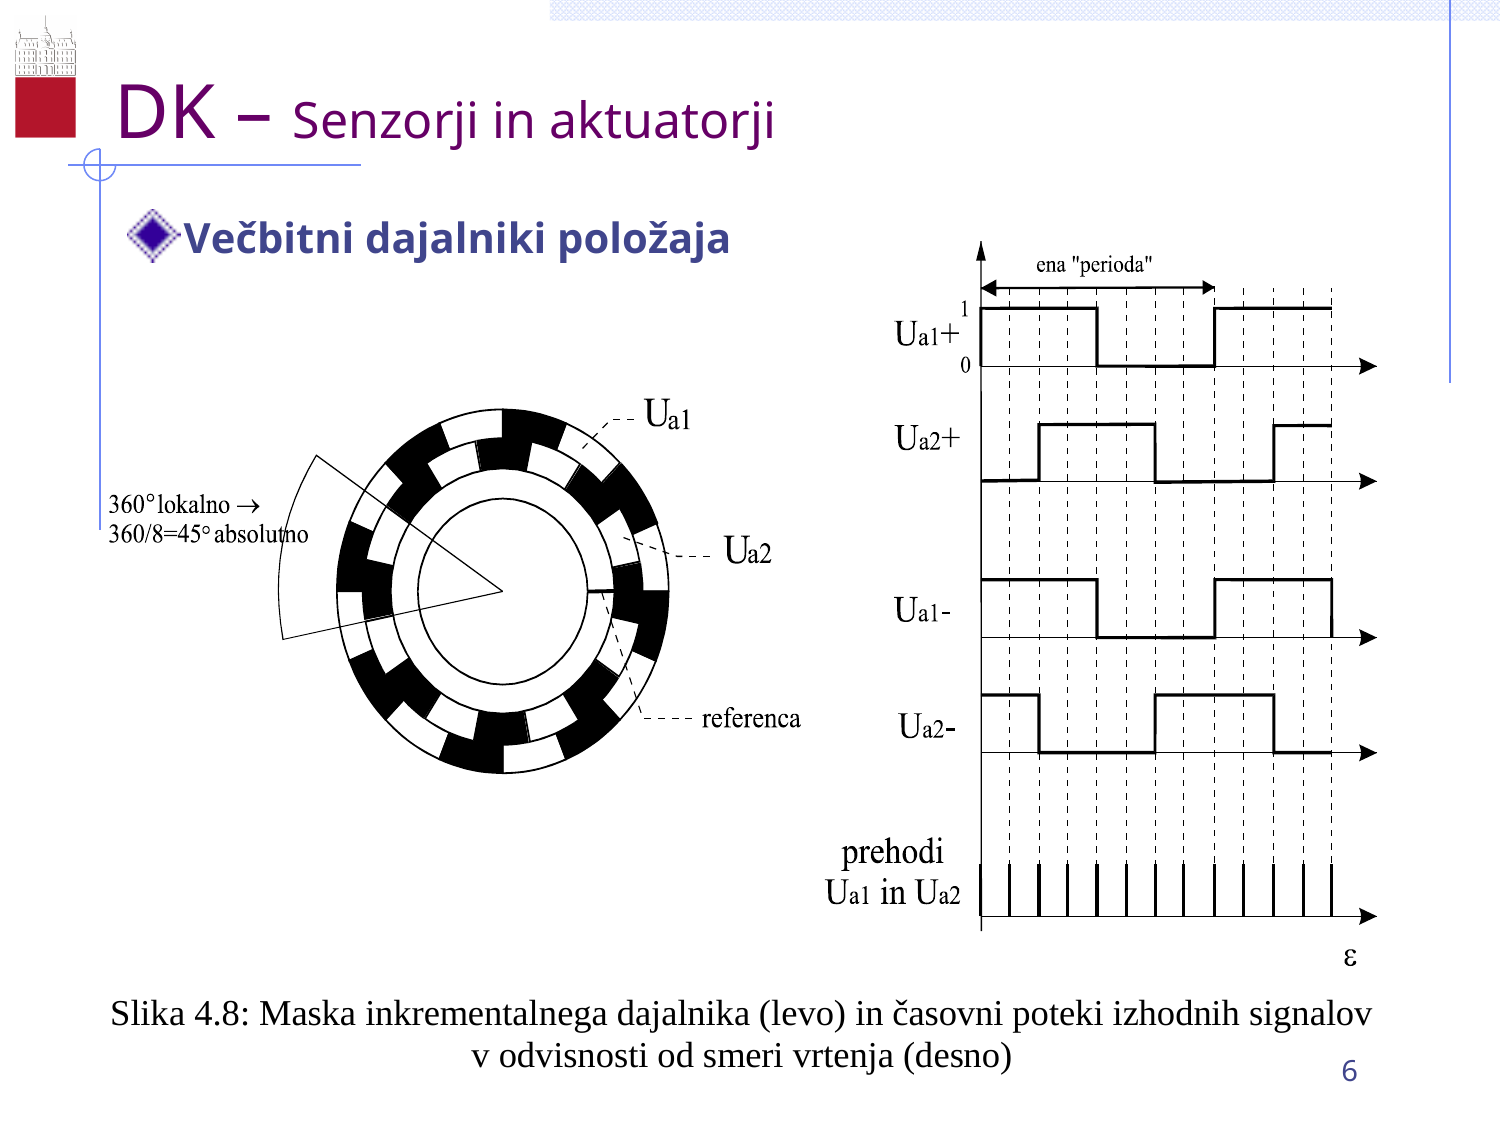

DK – Senzorji in aktuatorji
# Večbitni dajalniki položaja